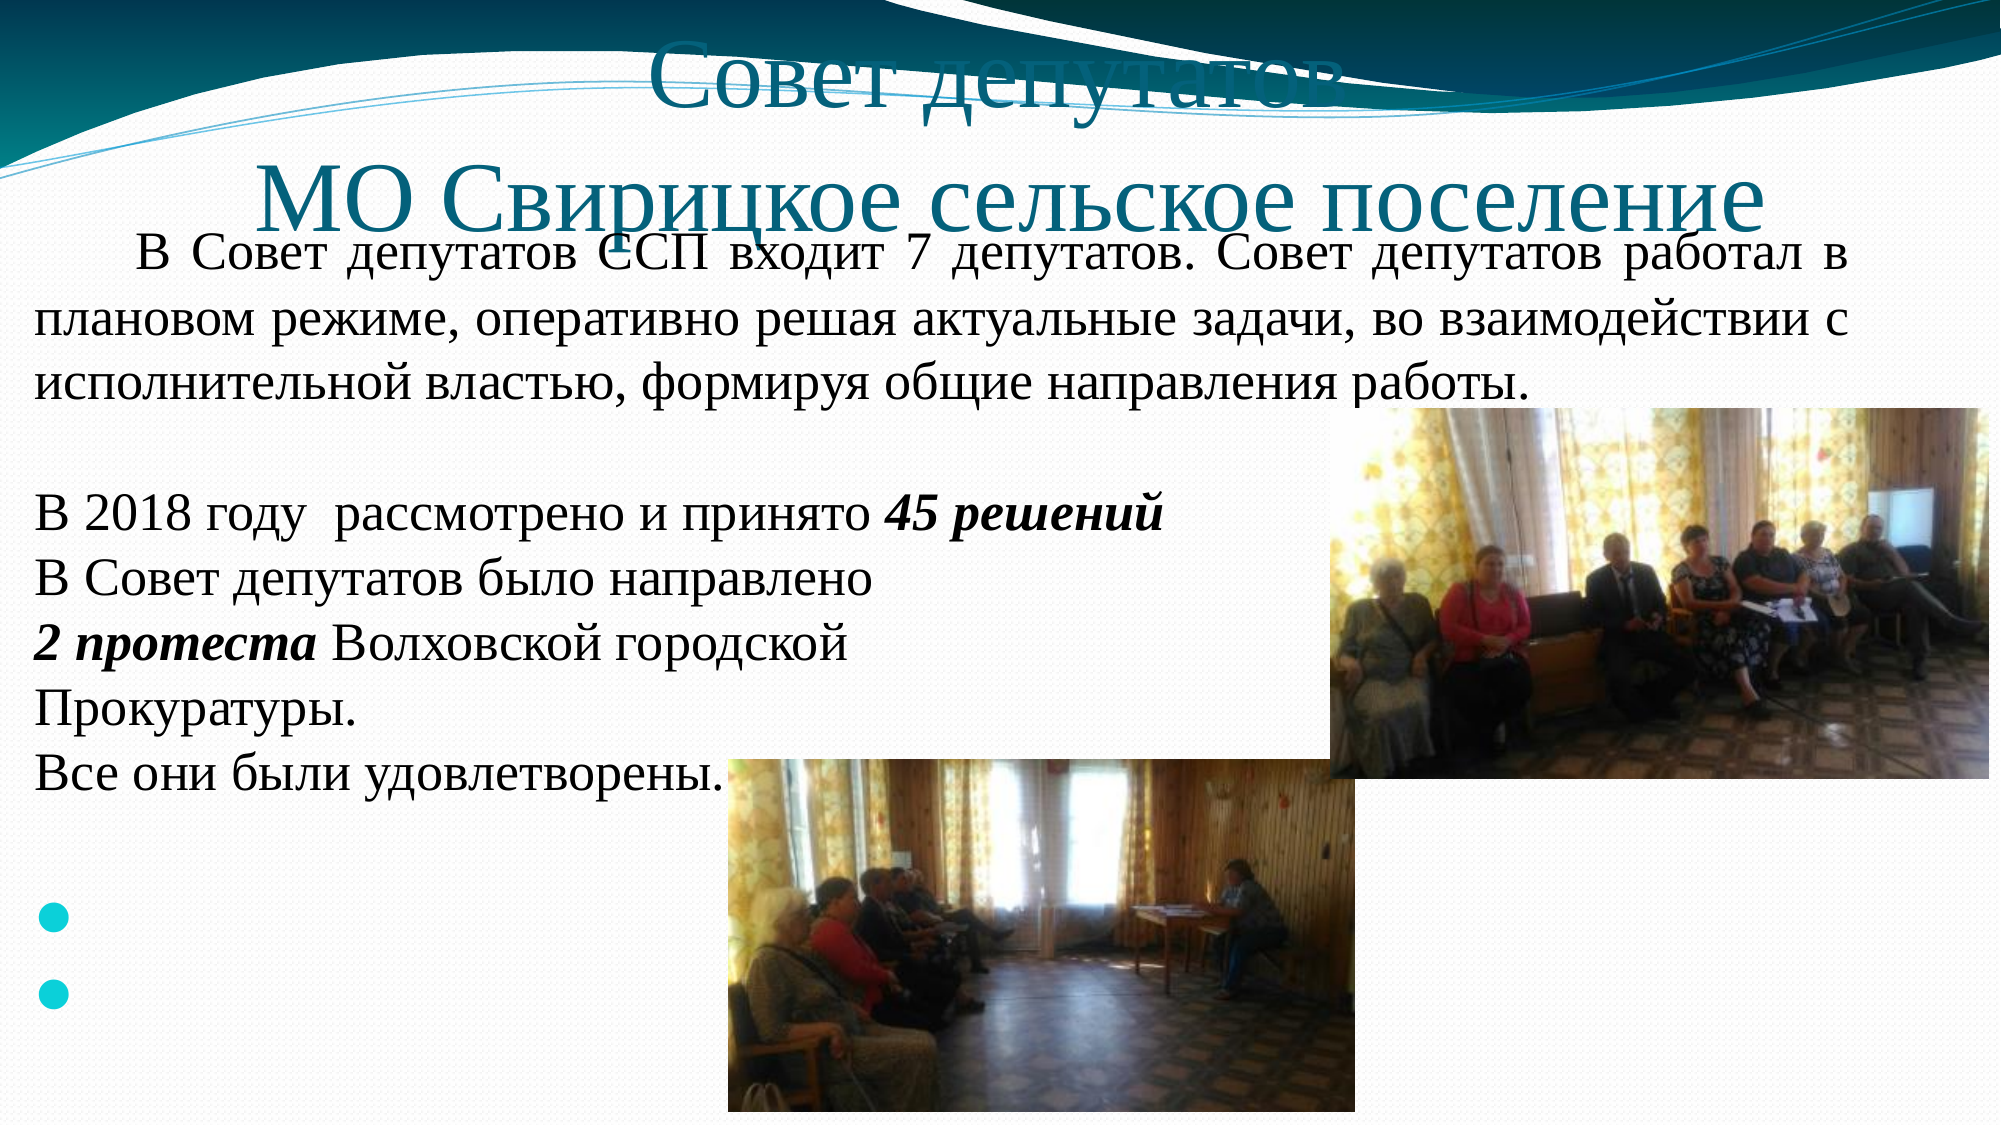

# Совет депутатов МО Свирицкое сельское поселение
 В Совет депутатов ССП входит 7 депутатов. Совет депутатов работал в плановом режиме, оперативно решая актуальные задачи, во взаимодействии с исполнительной властью, формируя общие направления работы.
В 2018 году рассмотрено и принято 45 решений
В Совет депутатов было направлено
2 протеста Волховской городской
Прокуратуры.
Все они были удовлетворены.